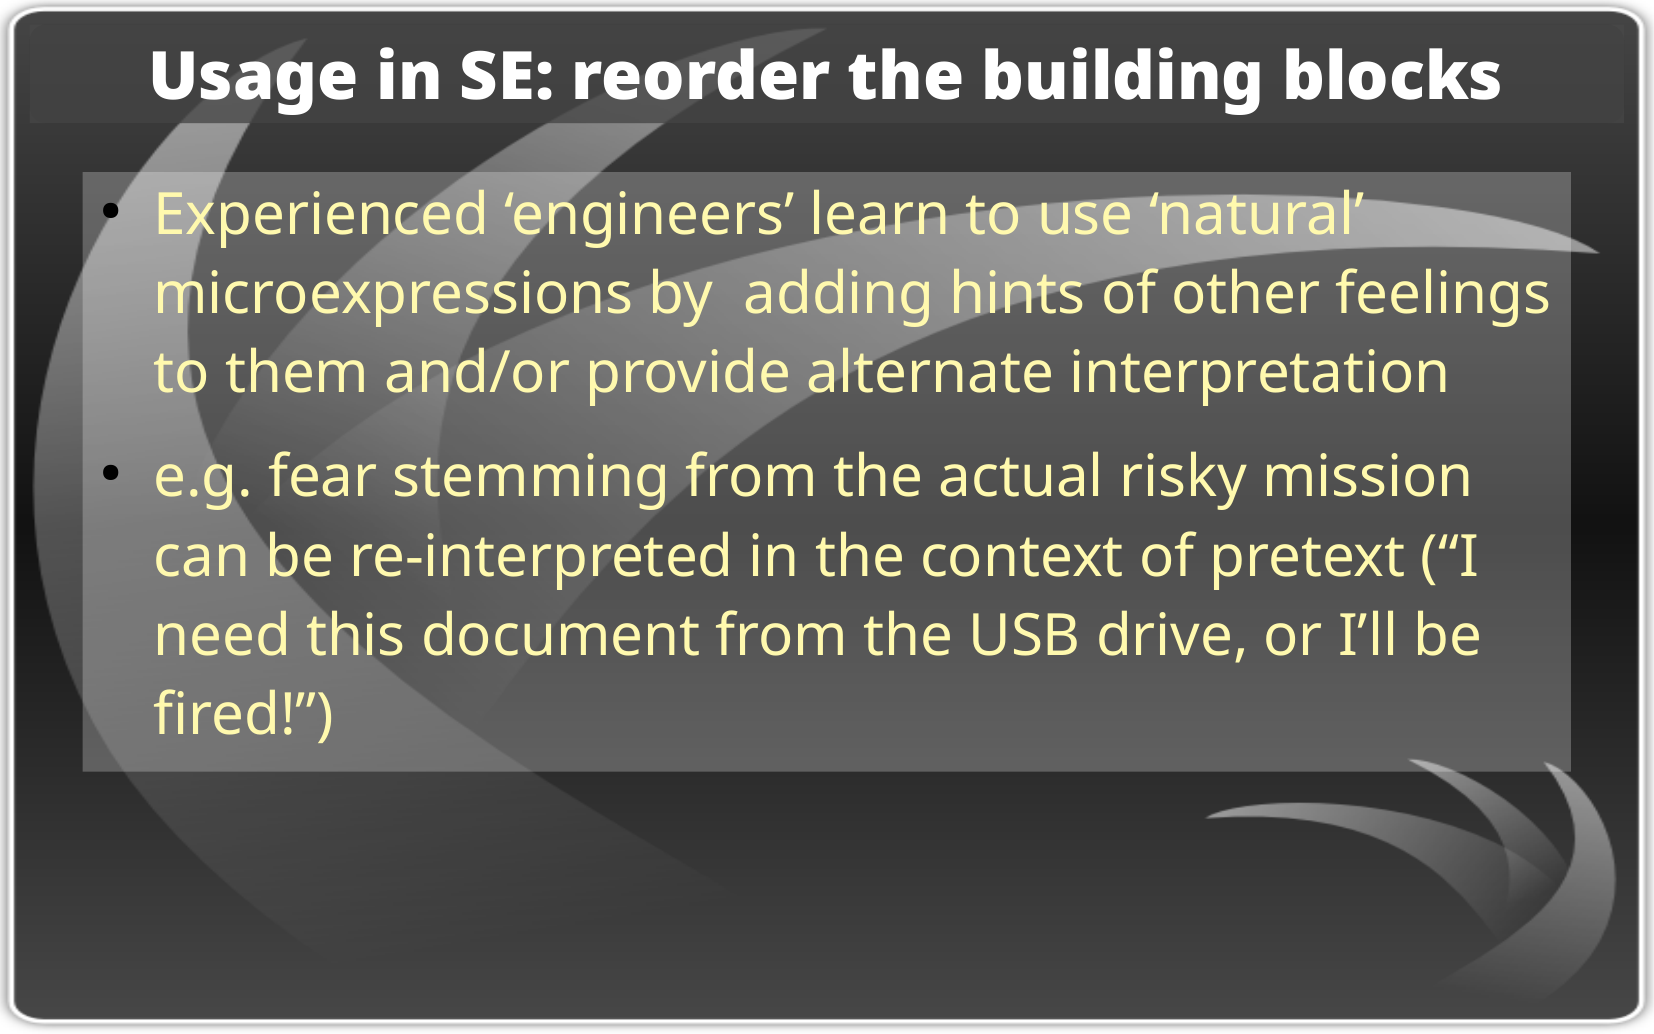

# Usage in SE: reorder the building blocks
Experienced ‘engineers’ learn to use ‘natural’ microexpressions by adding hints of other feelings to them and/or provide alternate interpretation
e.g. fear stemming from the actual risky mission can be re-interpreted in the context of pretext (“I need this document from the USB drive, or I’ll be fired!”)